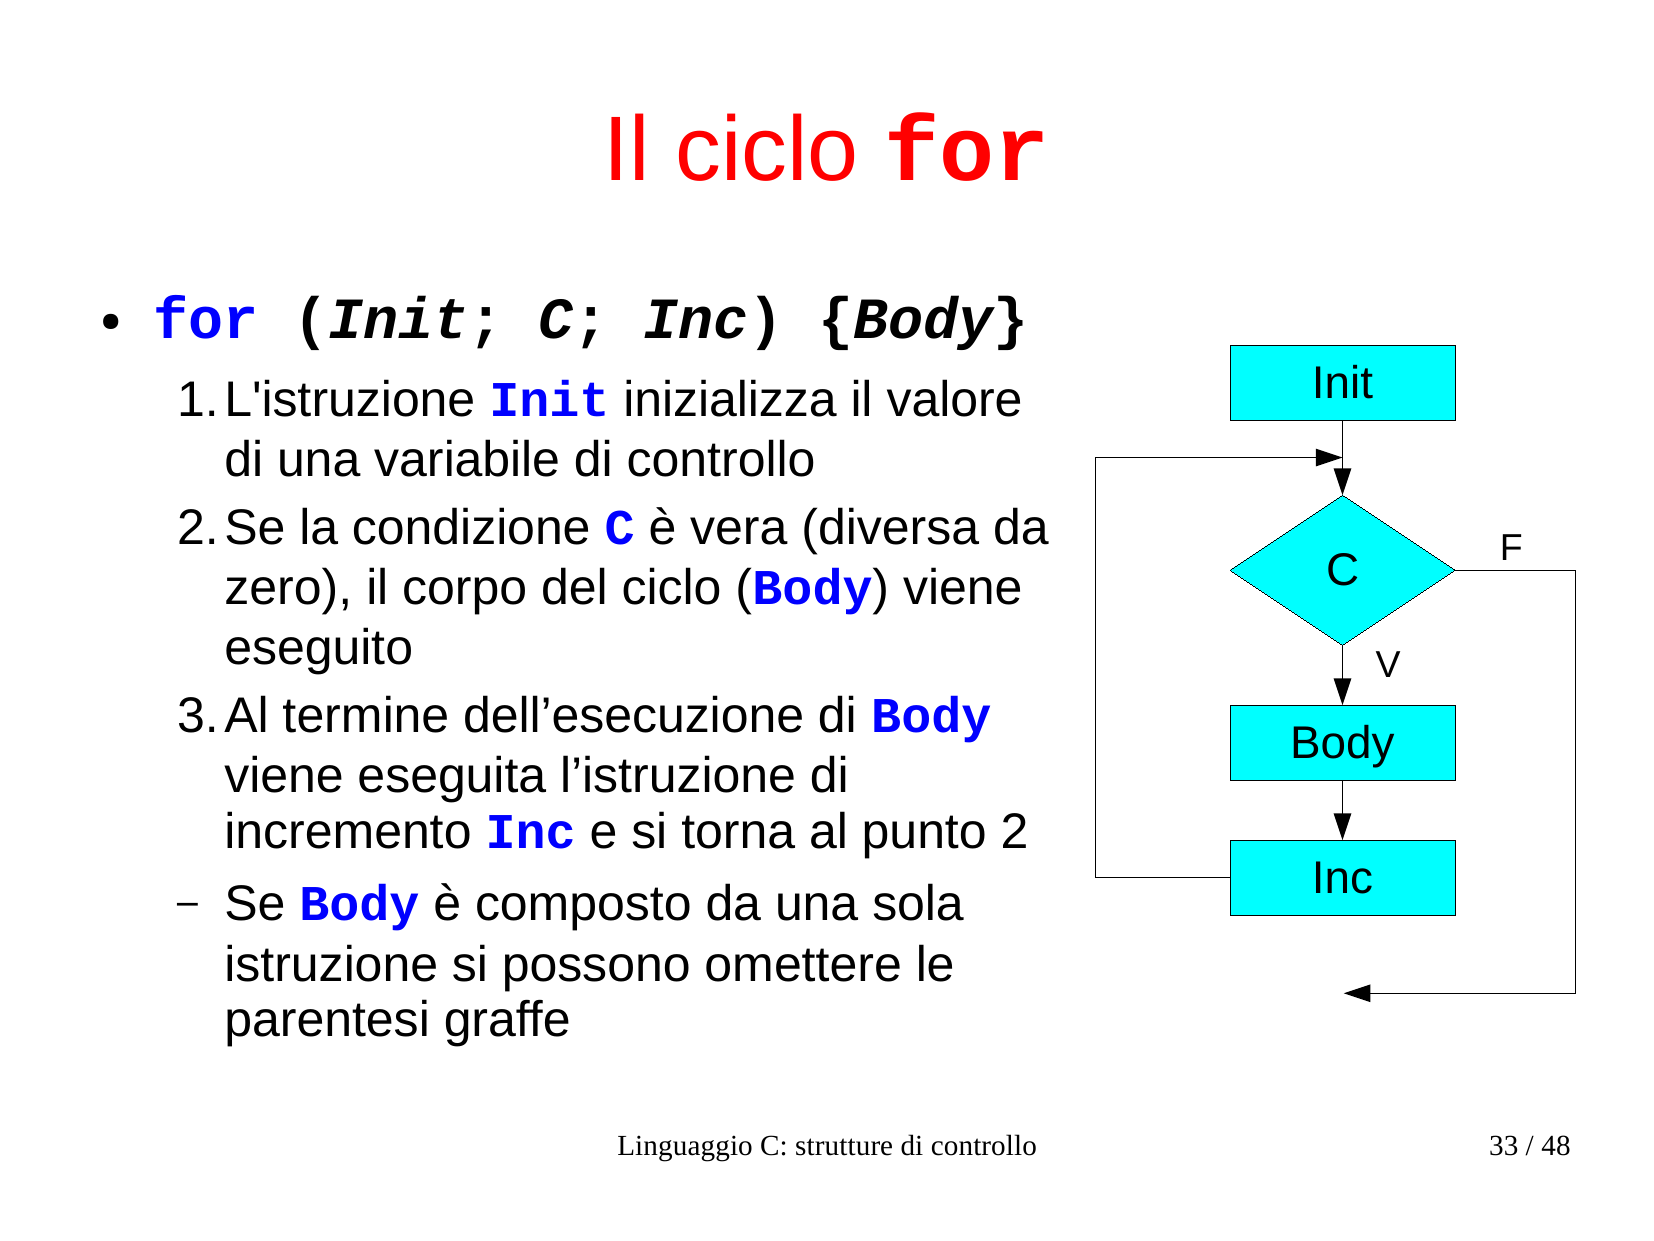

# Il ciclo for
for (Init; C; Inc) {Body}
L'istruzione Init inizializza il valore di una variabile di controllo
Se la condizione C è vera (diversa da zero), il corpo del ciclo (Body) viene eseguito
Al termine dell’esecuzione di Body viene eseguita l’istruzione di incremento Inc e si torna al punto 2
Se Body è composto da una sola istruzione si possono omettere le parentesi graffe
Init
C
F
V
Body
Inc
Linguaggio C: strutture di controllo
33